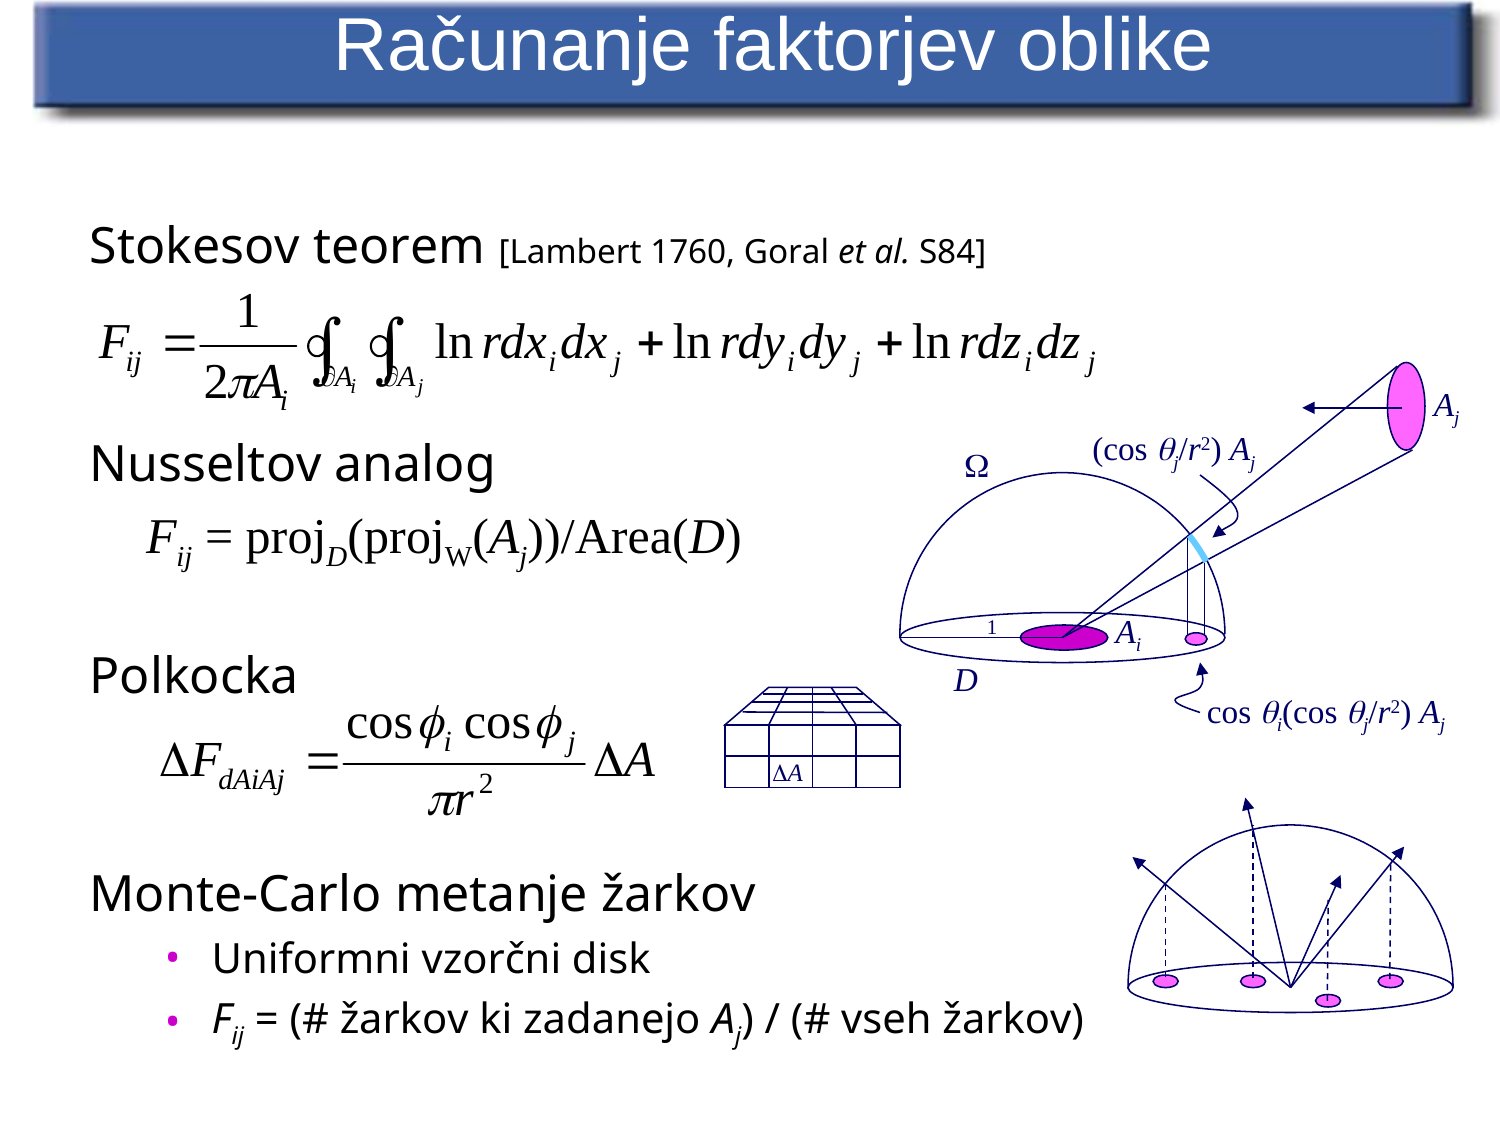

# Računanje faktorjev oblike
Stokesov teorem [Lambert 1760, Goral et al. S84]
Nusseltov analog
	Fij = projD(projW(Aj))/Area(D)
Polkocka
Monte-Carlo metanje žarkov
Uniformni vzorčni disk
Fij = (# žarkov ki zadanejo Aj) / (# vseh žarkov)
Aj
(cos j/r2) Aj

Ai
1
D
cos i(cos j/r2) Aj
A